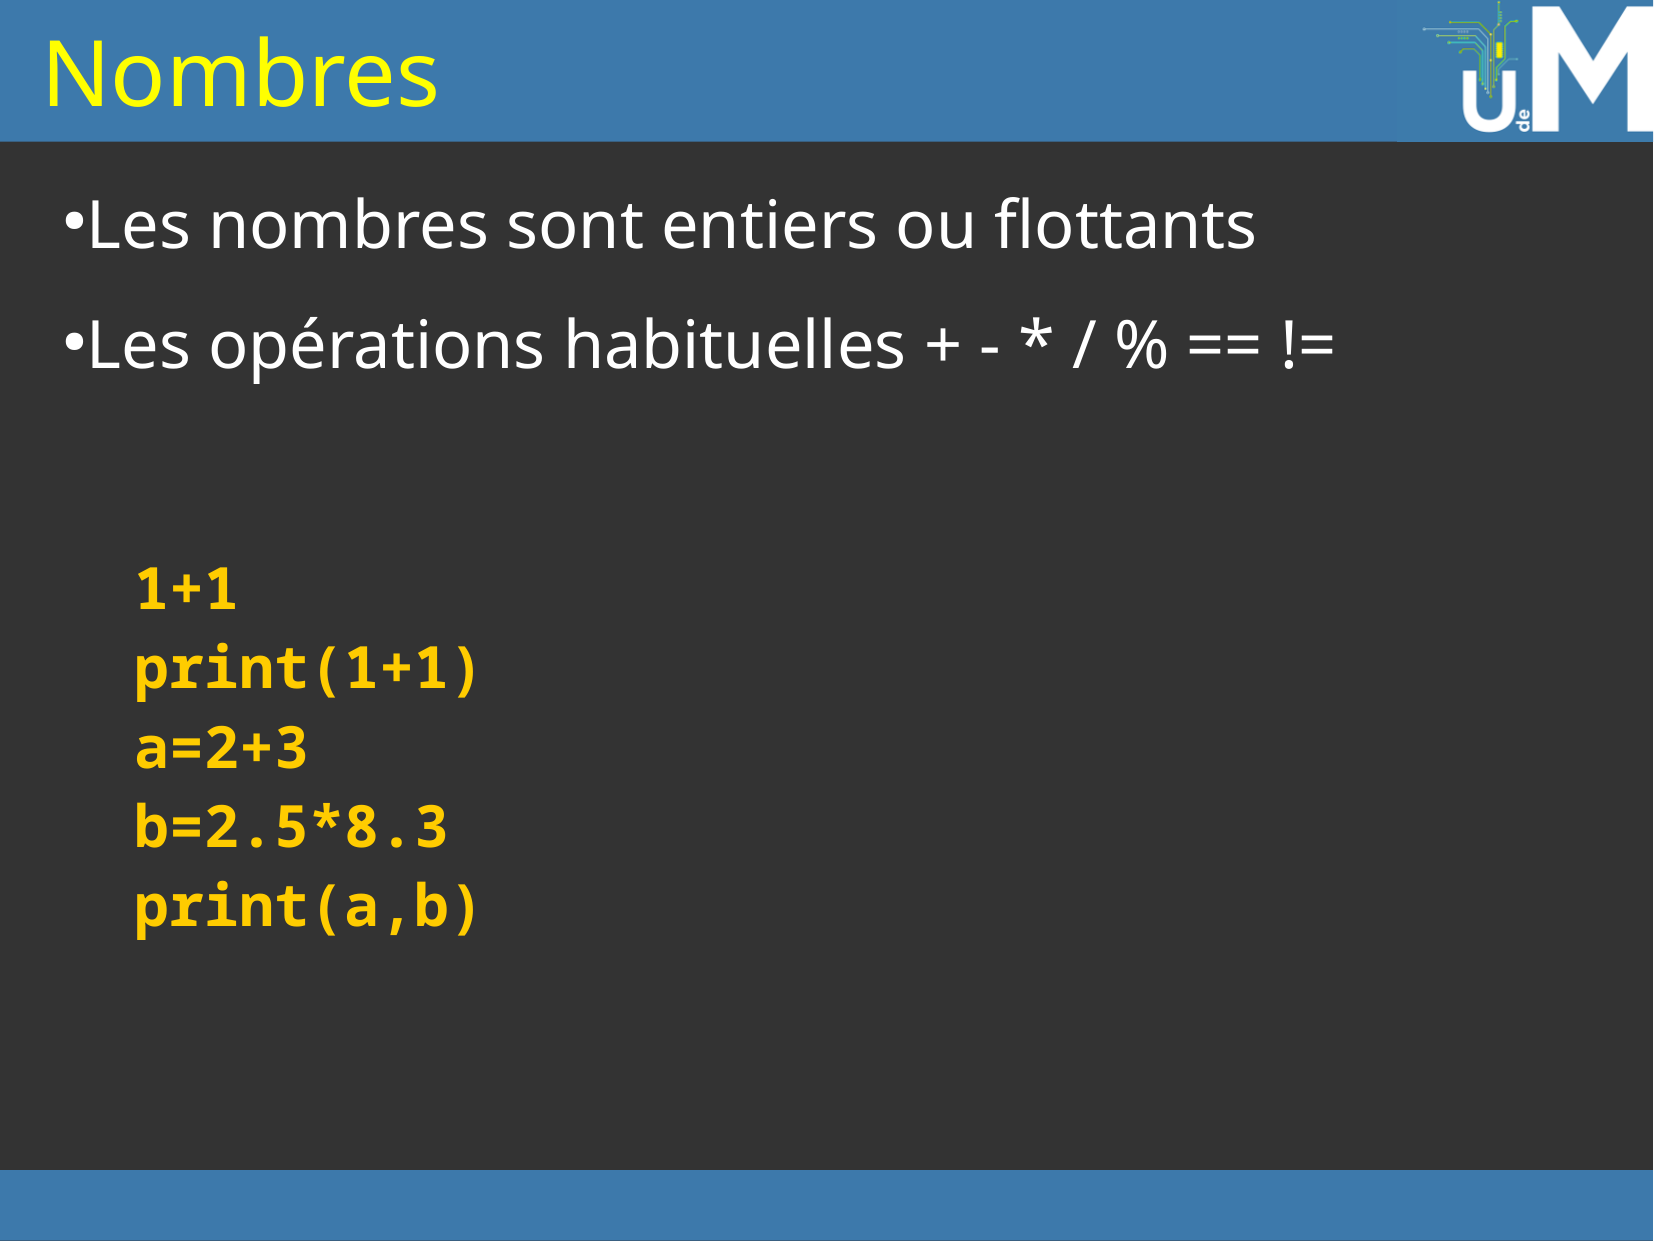

# Nombres
Les nombres sont entiers ou flottants
Les opérations habituelles + - * / % == !=
1+1
print(1+1)
a=2+3
b=2.5*8.3
print(a,b)